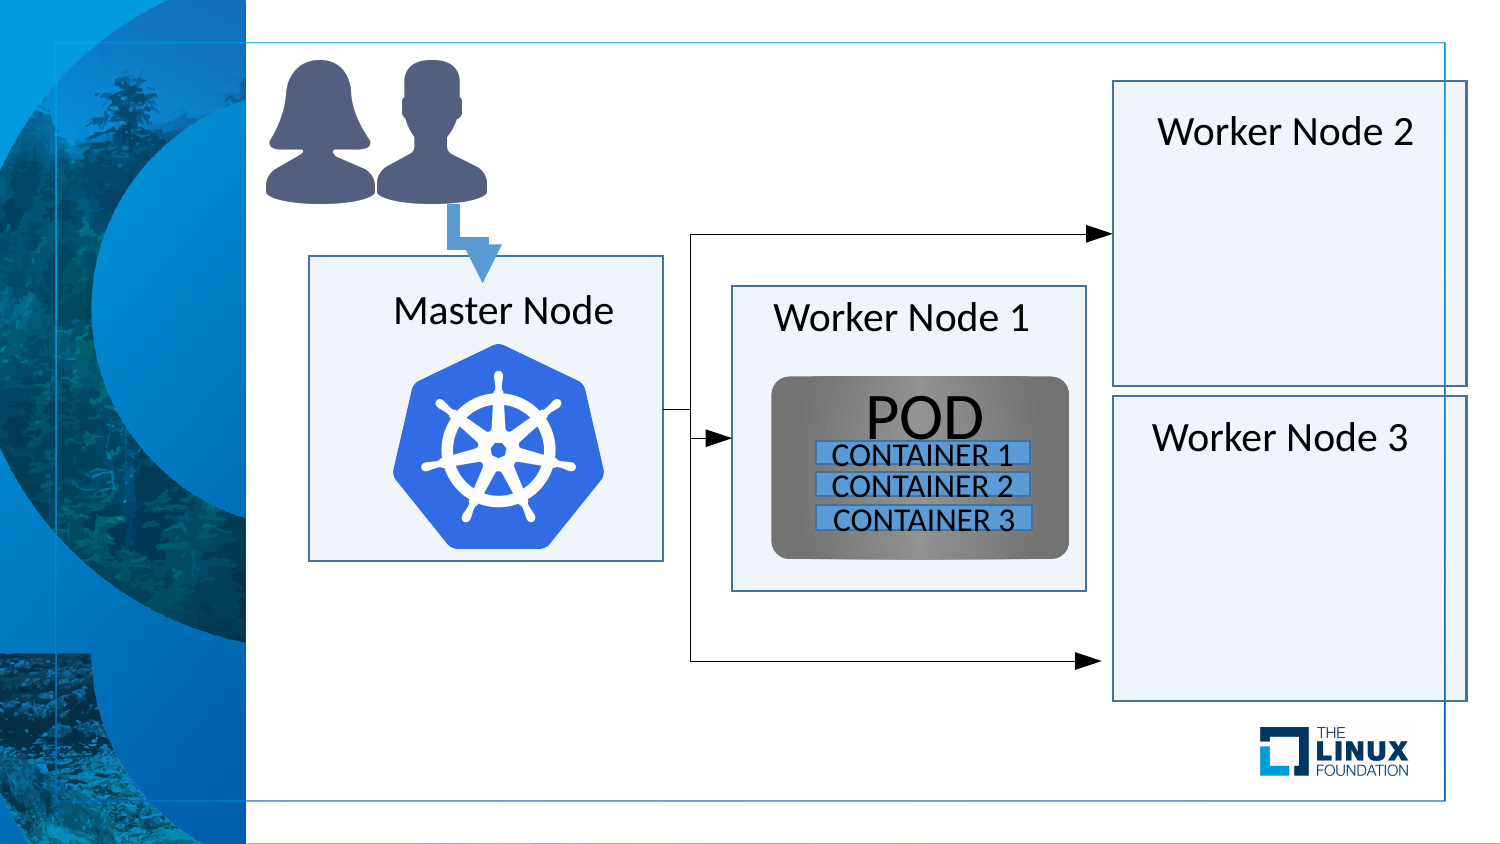

Worker Node 2
Master Node
Worker Node 1
POD
Worker Node 3
CONTAINER 1
CONTAINER 2
CONTAINER 3